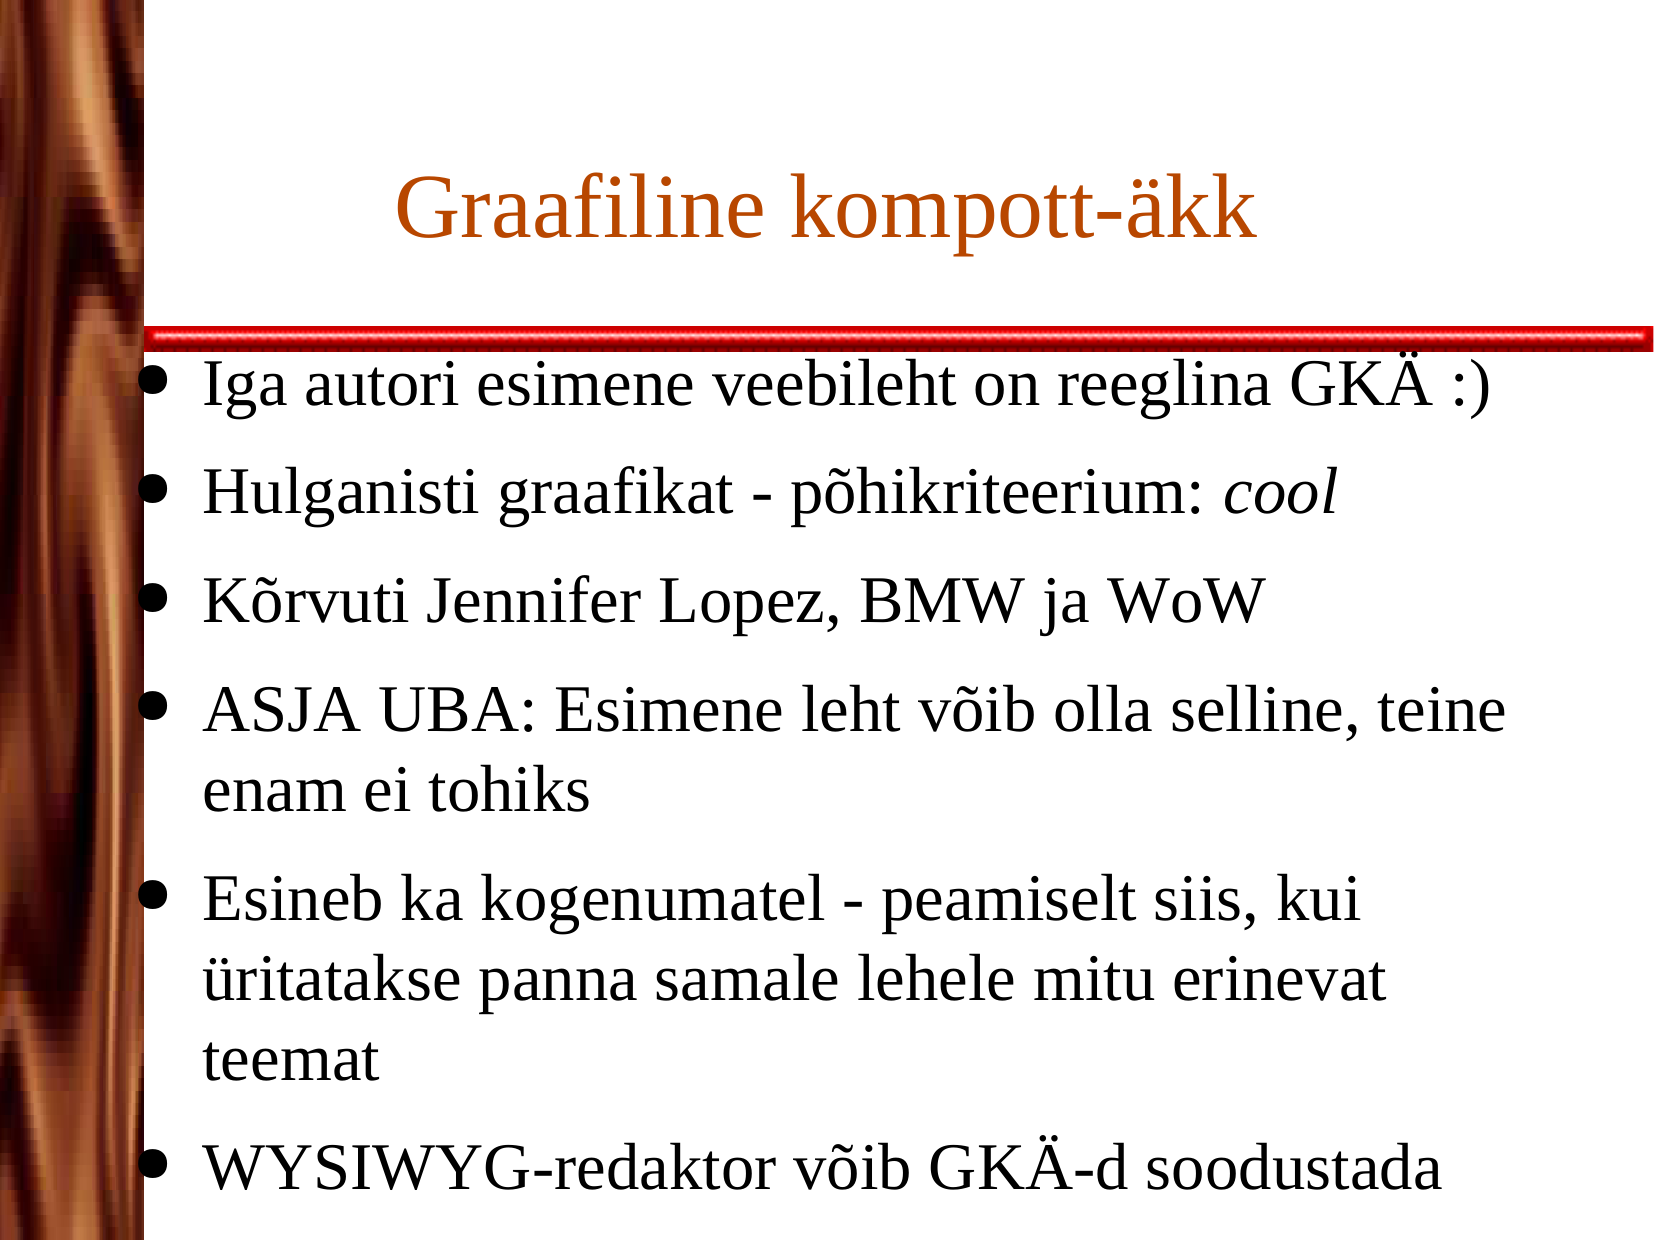

# Graafiline kompott-äkk
Iga autori esimene veebileht on reeglina GKÄ :)
Hulganisti graafikat - põhikriteerium: cool
Kõrvuti Jennifer Lopez, BMW ja WoW
ASJA UBA: Esimene leht võib olla selline, teine enam ei tohiks
Esineb ka kogenumatel - peamiselt siis, kui üritatakse panna samale lehele mitu erinevat teemat
WYSIWYG-redaktor võib GKÄ-d soodustada